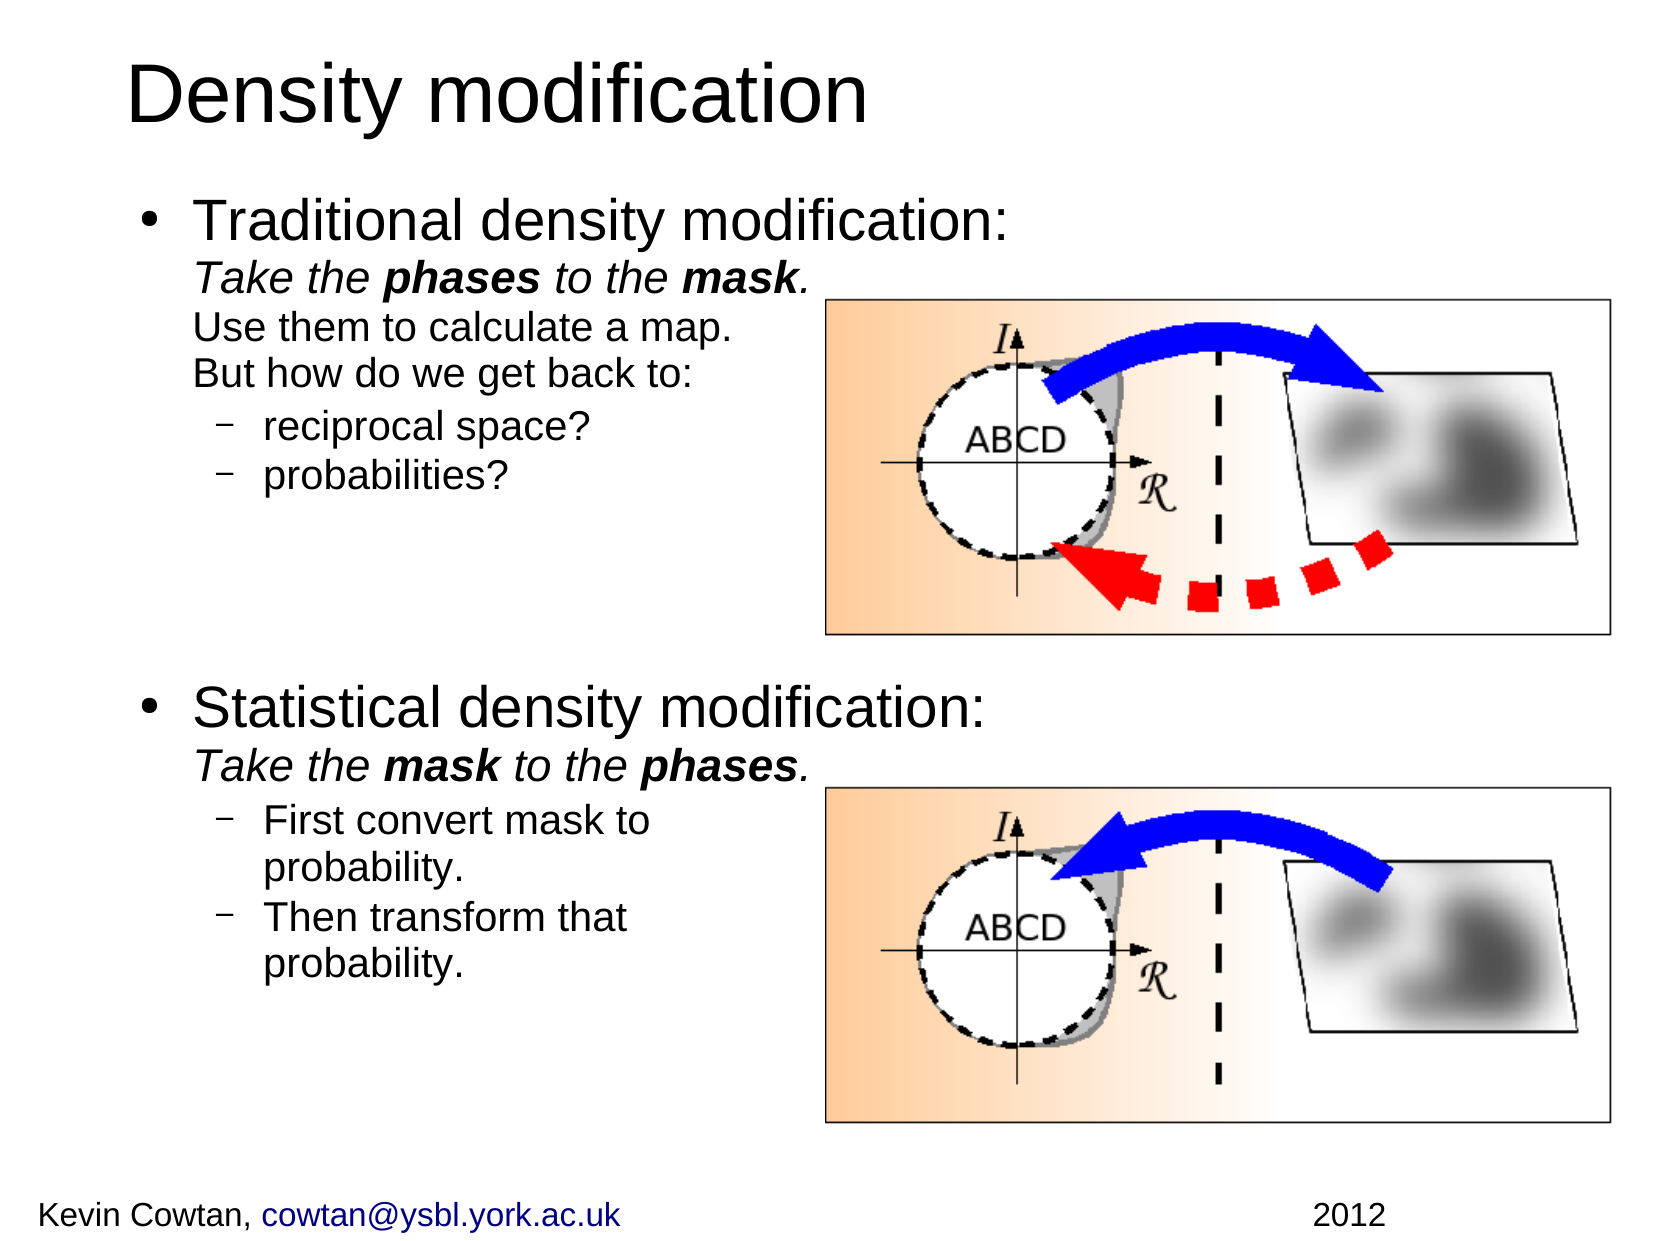

# Density modification
Traditional density modification:
Take the phases to the mask.
Use them to calculate a map.
But how do we get back to:
reciprocal space?
probabilities?
Statistical density modification:
Take the mask to the phases.
First convert mask to
probability.
Then transform that
probability.